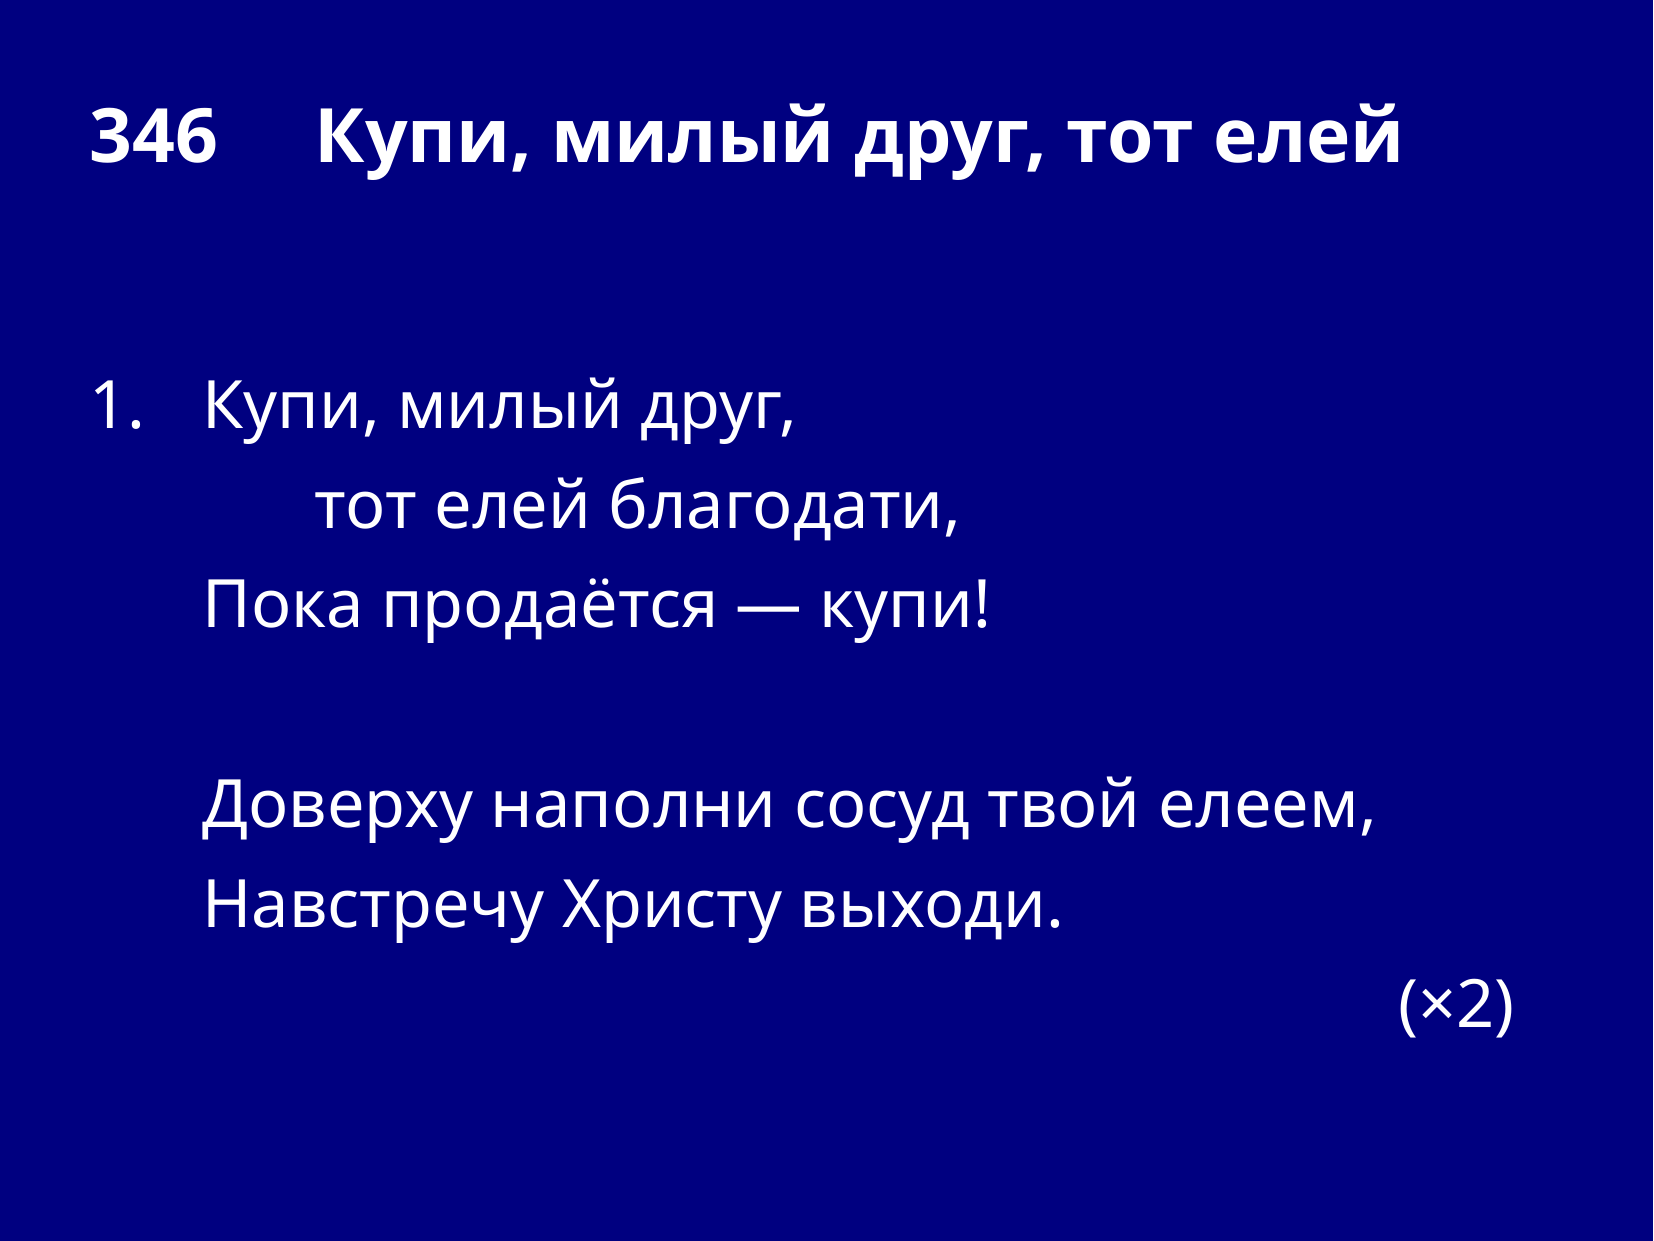

346	Купи, милый друг, тот елей
1.	Купи, милый друг,
		тот елей благодати,
	Пока продаётся — купи!
	Доверху наполни сосуд твой елеем,
	Навстречу Христу выходи.
			(×2)